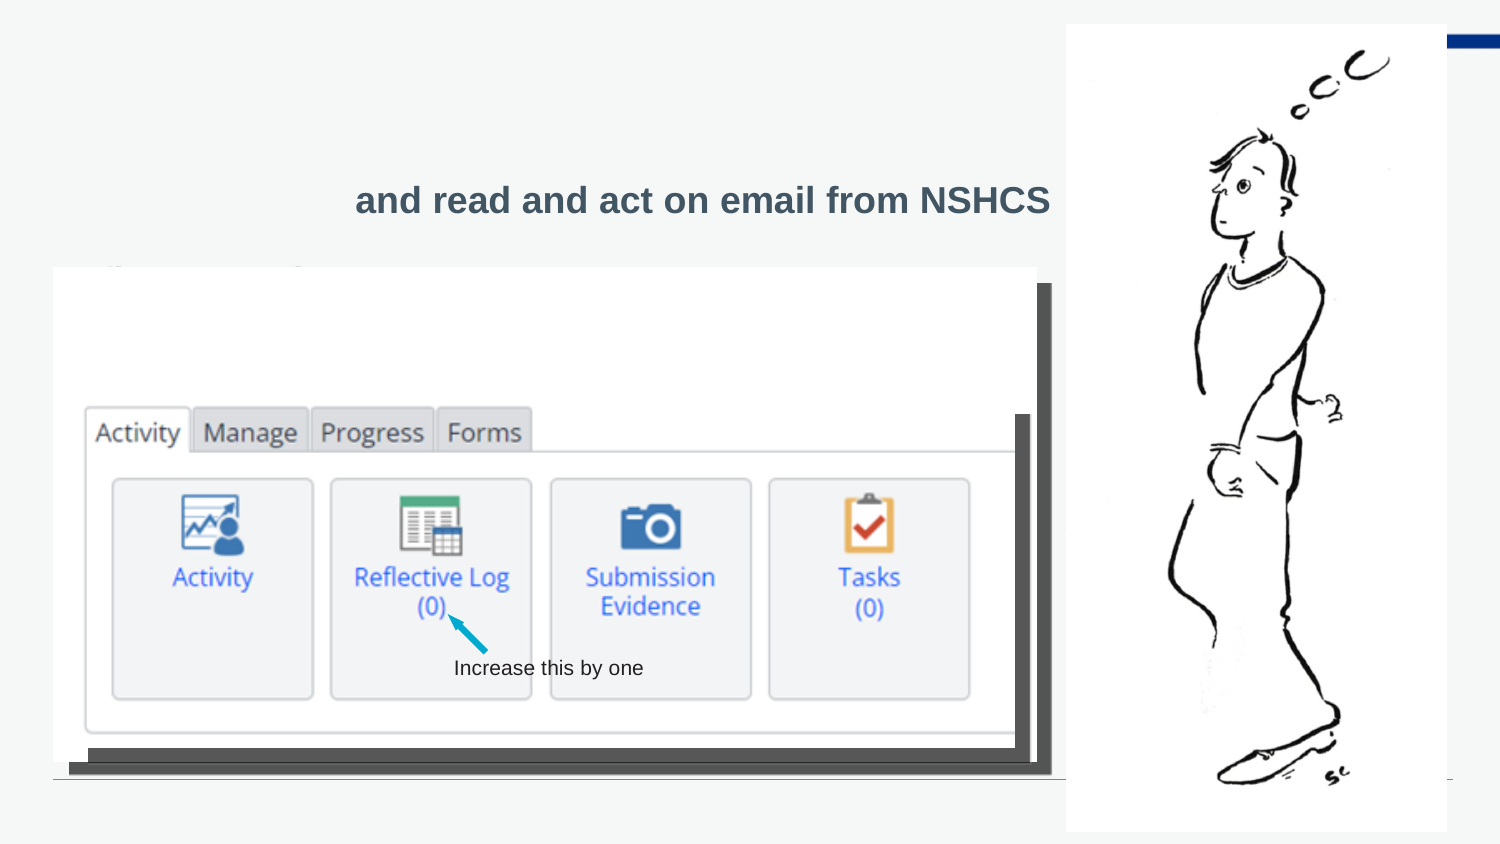

and read and act on email from NSHCS
Reflect on today
# By the end of today…
Increase this by one